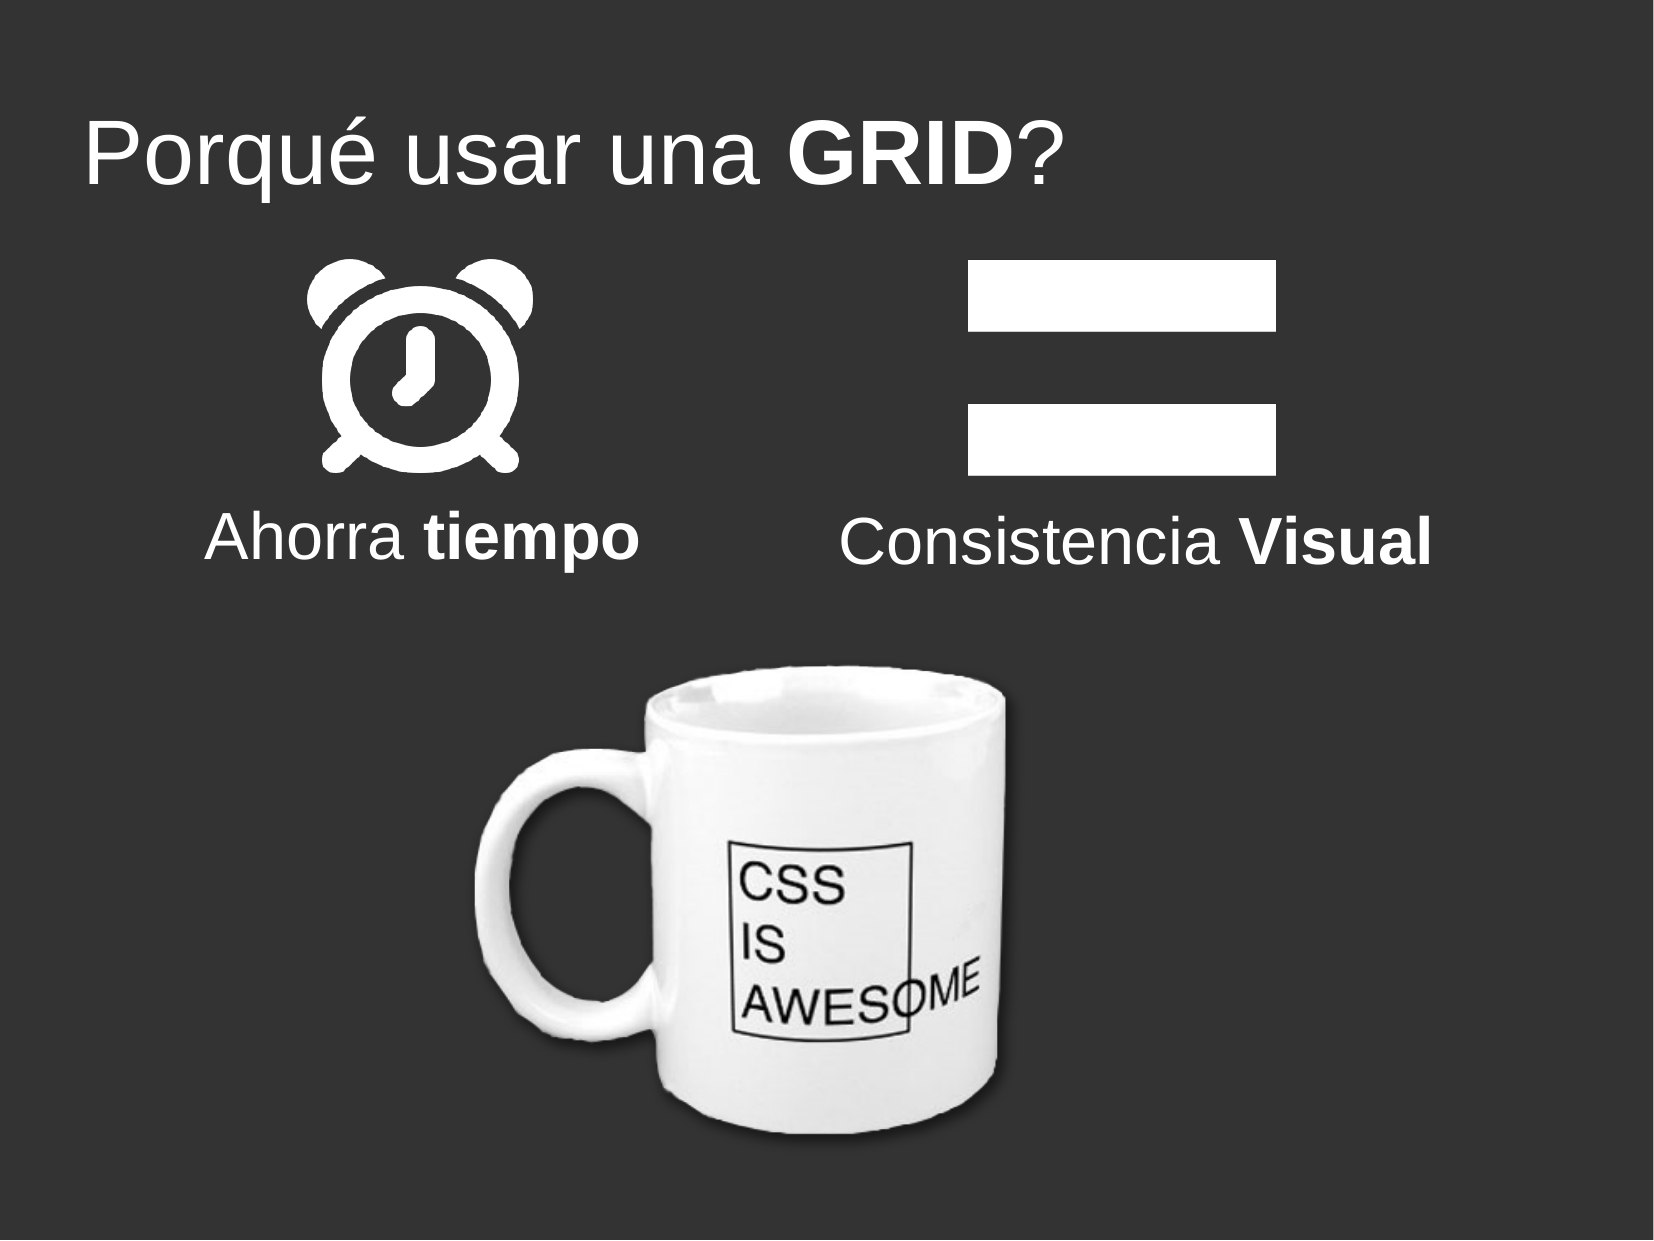

# Porqué usar una GRID?
 Ahorra tiempo
Consistencia Visual